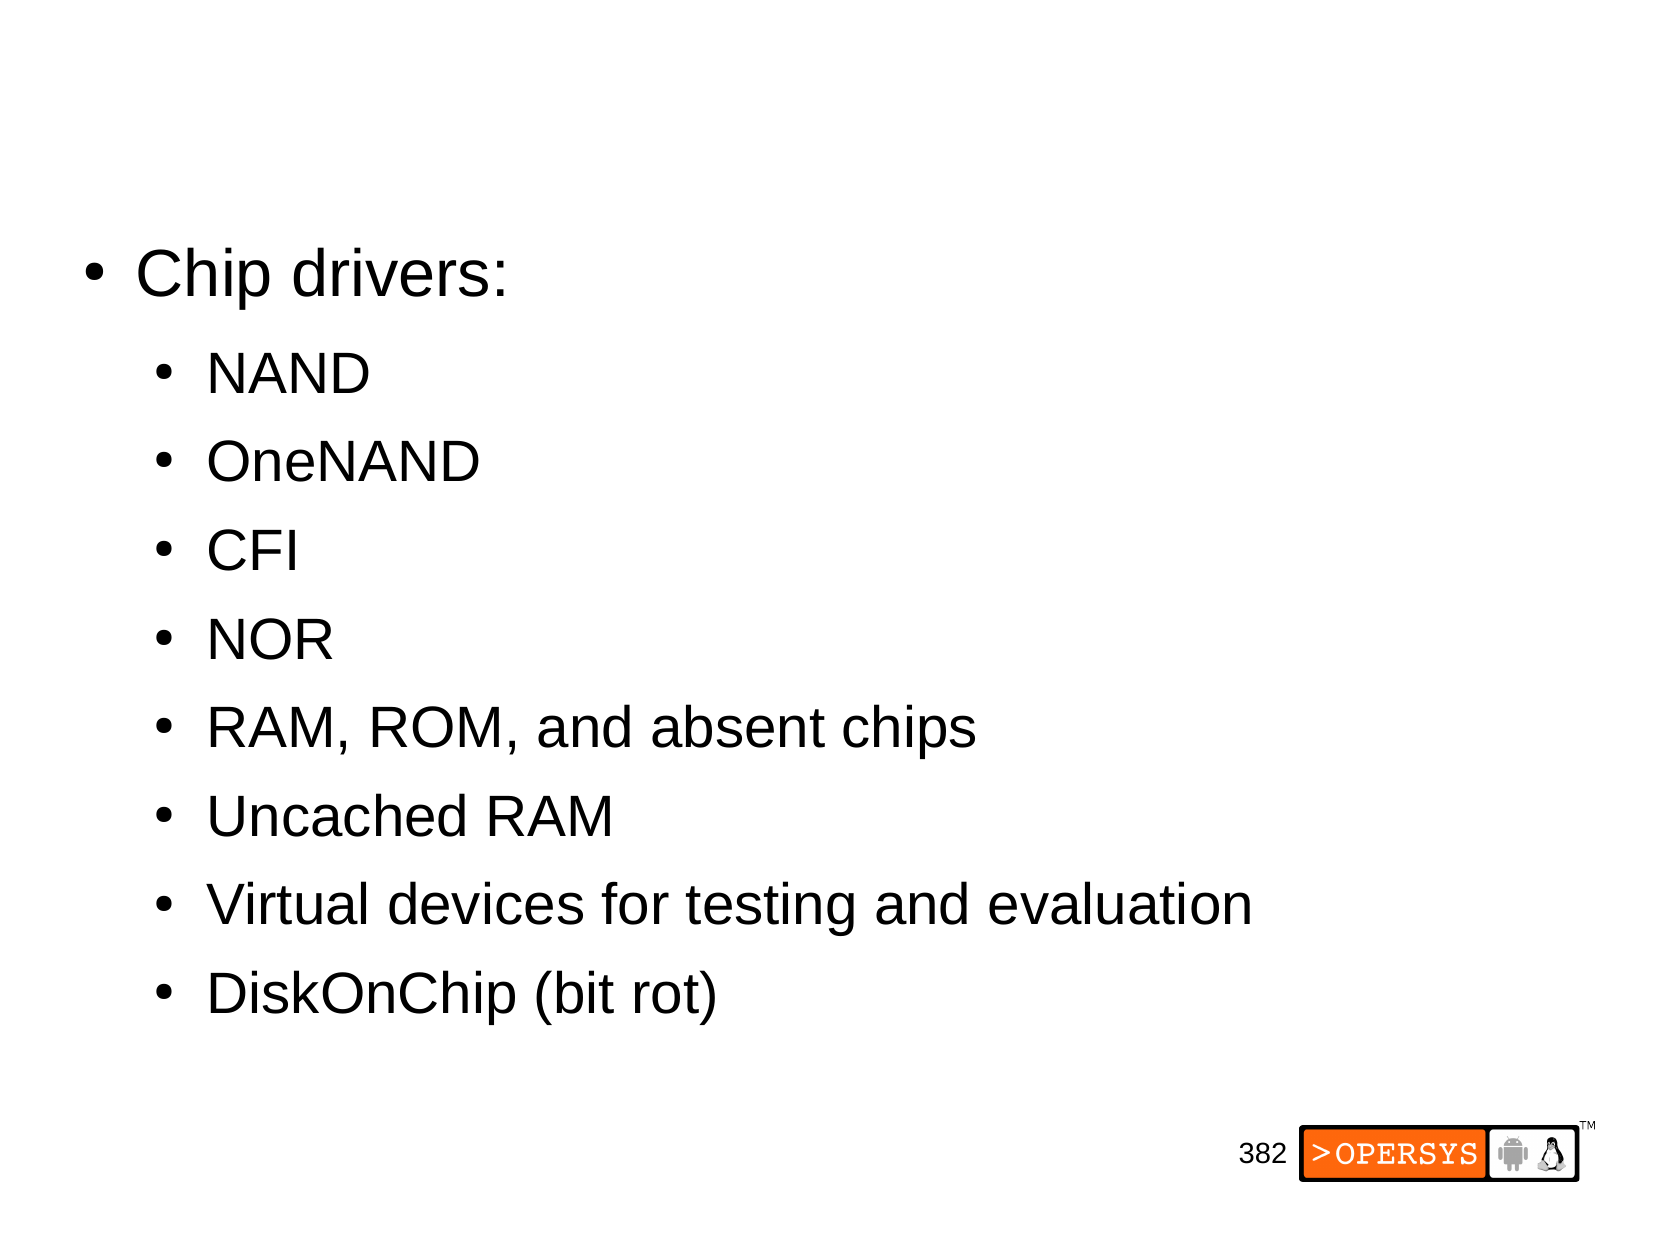

# Chip drivers:
NAND
OneNAND
CFI
NOR
RAM, ROM, and absent chips
Uncached RAM
Virtual devices for testing and evaluation
DiskOnChip (bit rot)